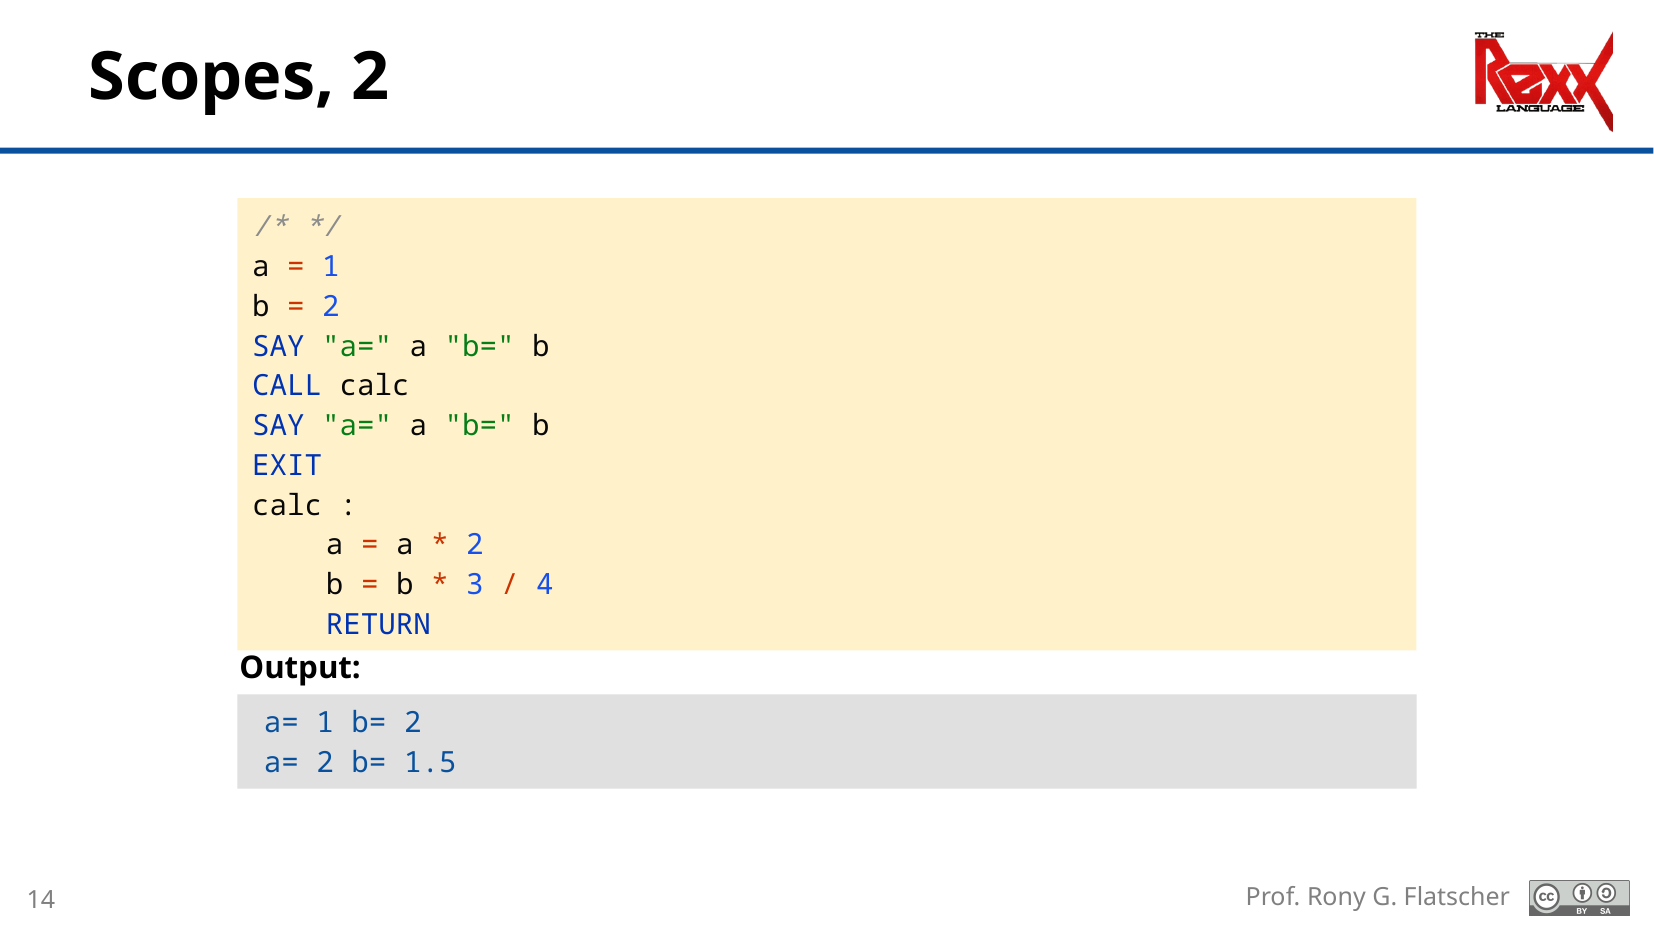

# Scopes, 2
/* */
a = 1
b = 2
SAY "a=" a "b=" b
CALL calc
SAY "a=" a "b=" b
EXIT
calc :
	a = a * 2
	b = b * 3 / 4
	RETURN
Output:
a= 1 b= 2
a= 2 b= 1.5